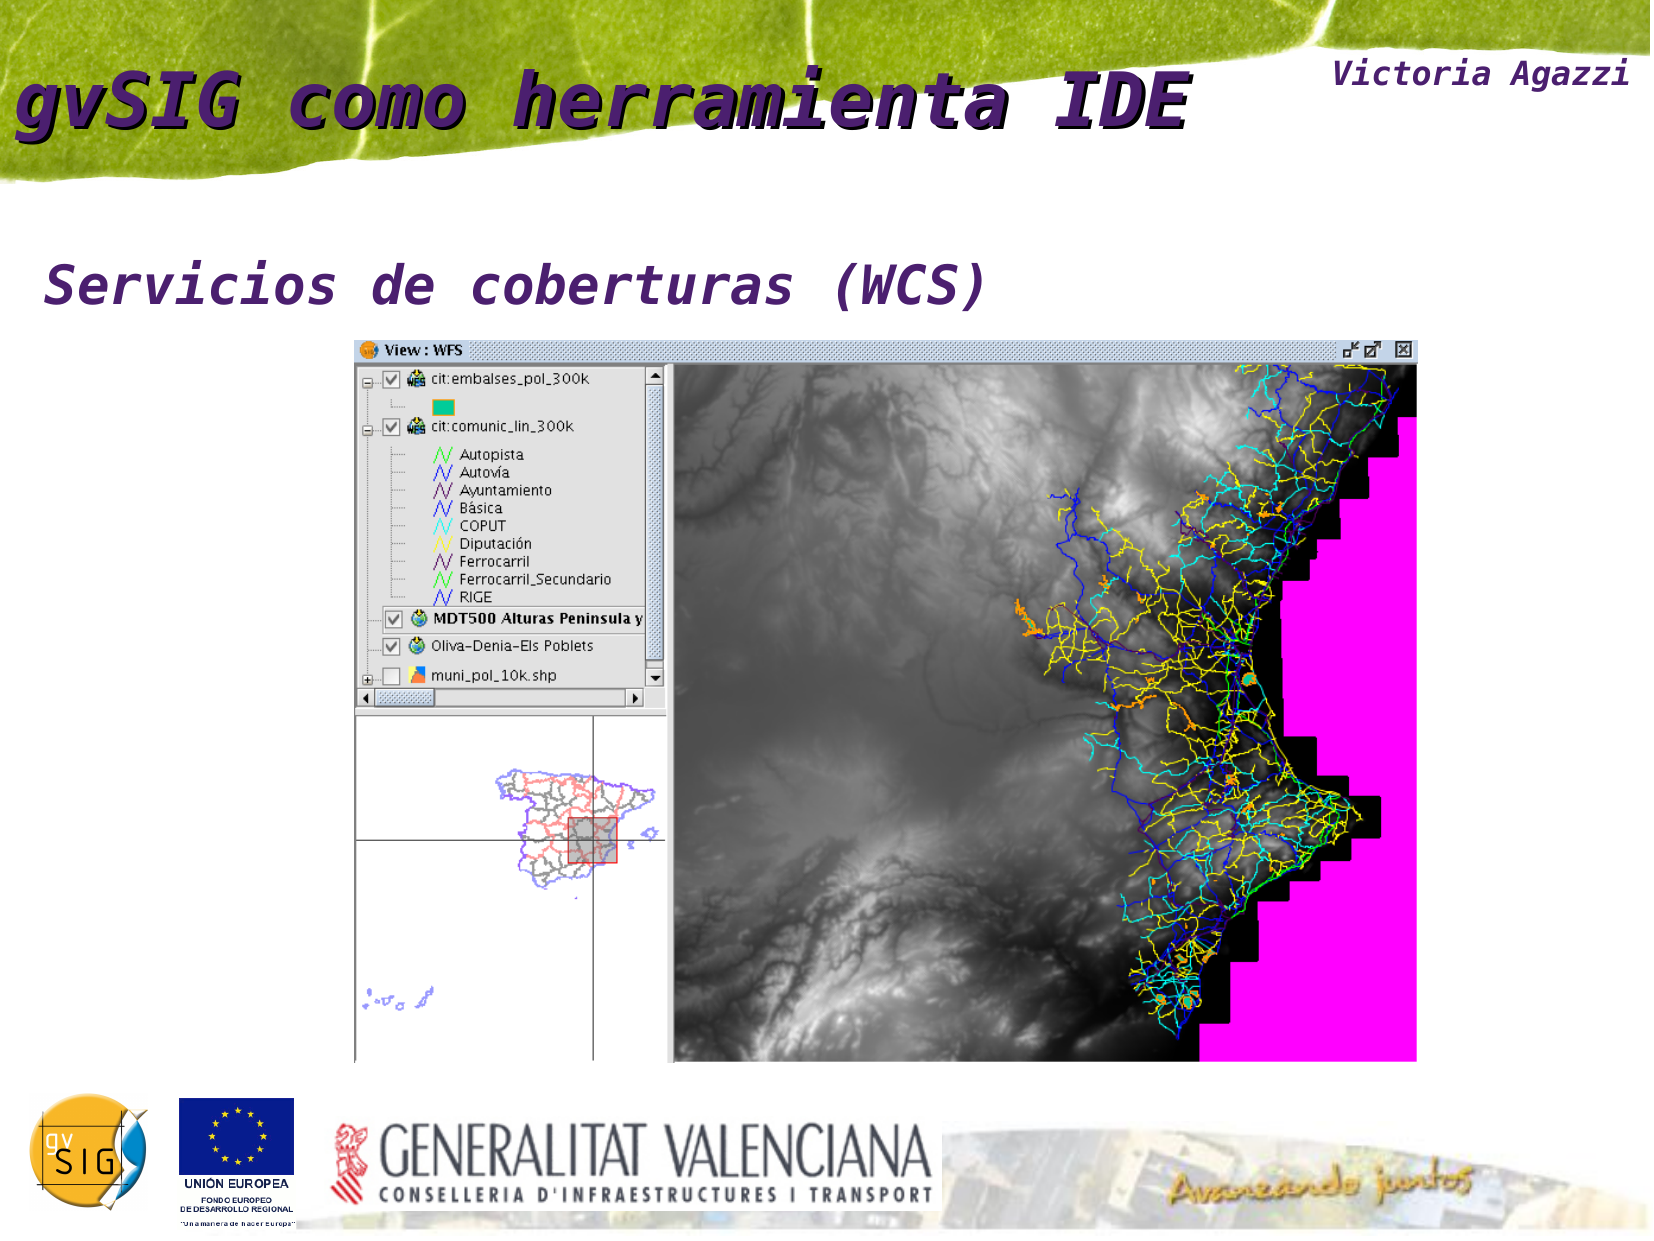

gvSIG como herramienta IDE
Victoria Agazzi
Servicios de coberturas (WCS)